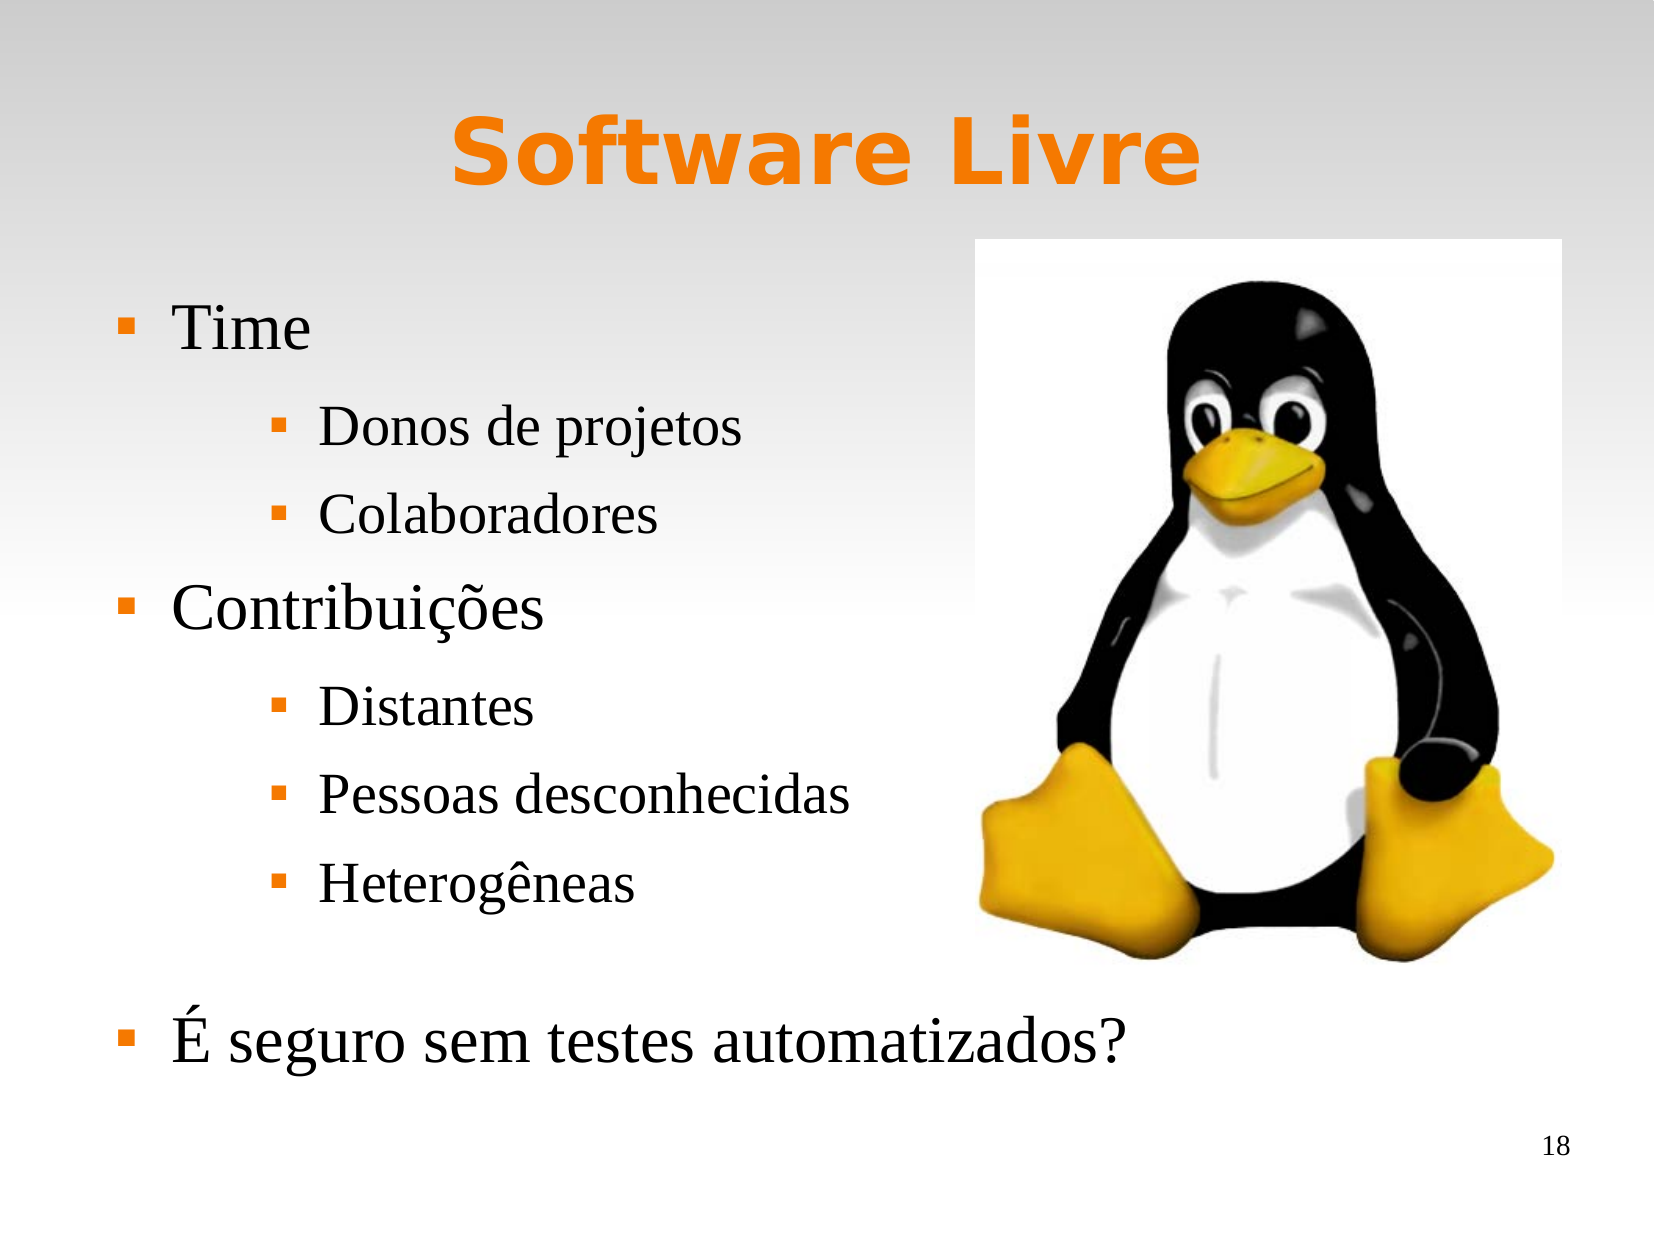

# Software Livre
Time
Donos de projetos
Colaboradores
Contribuições
Distantes
Pessoas desconhecidas
Heterogêneas
É seguro sem testes automatizados?
18